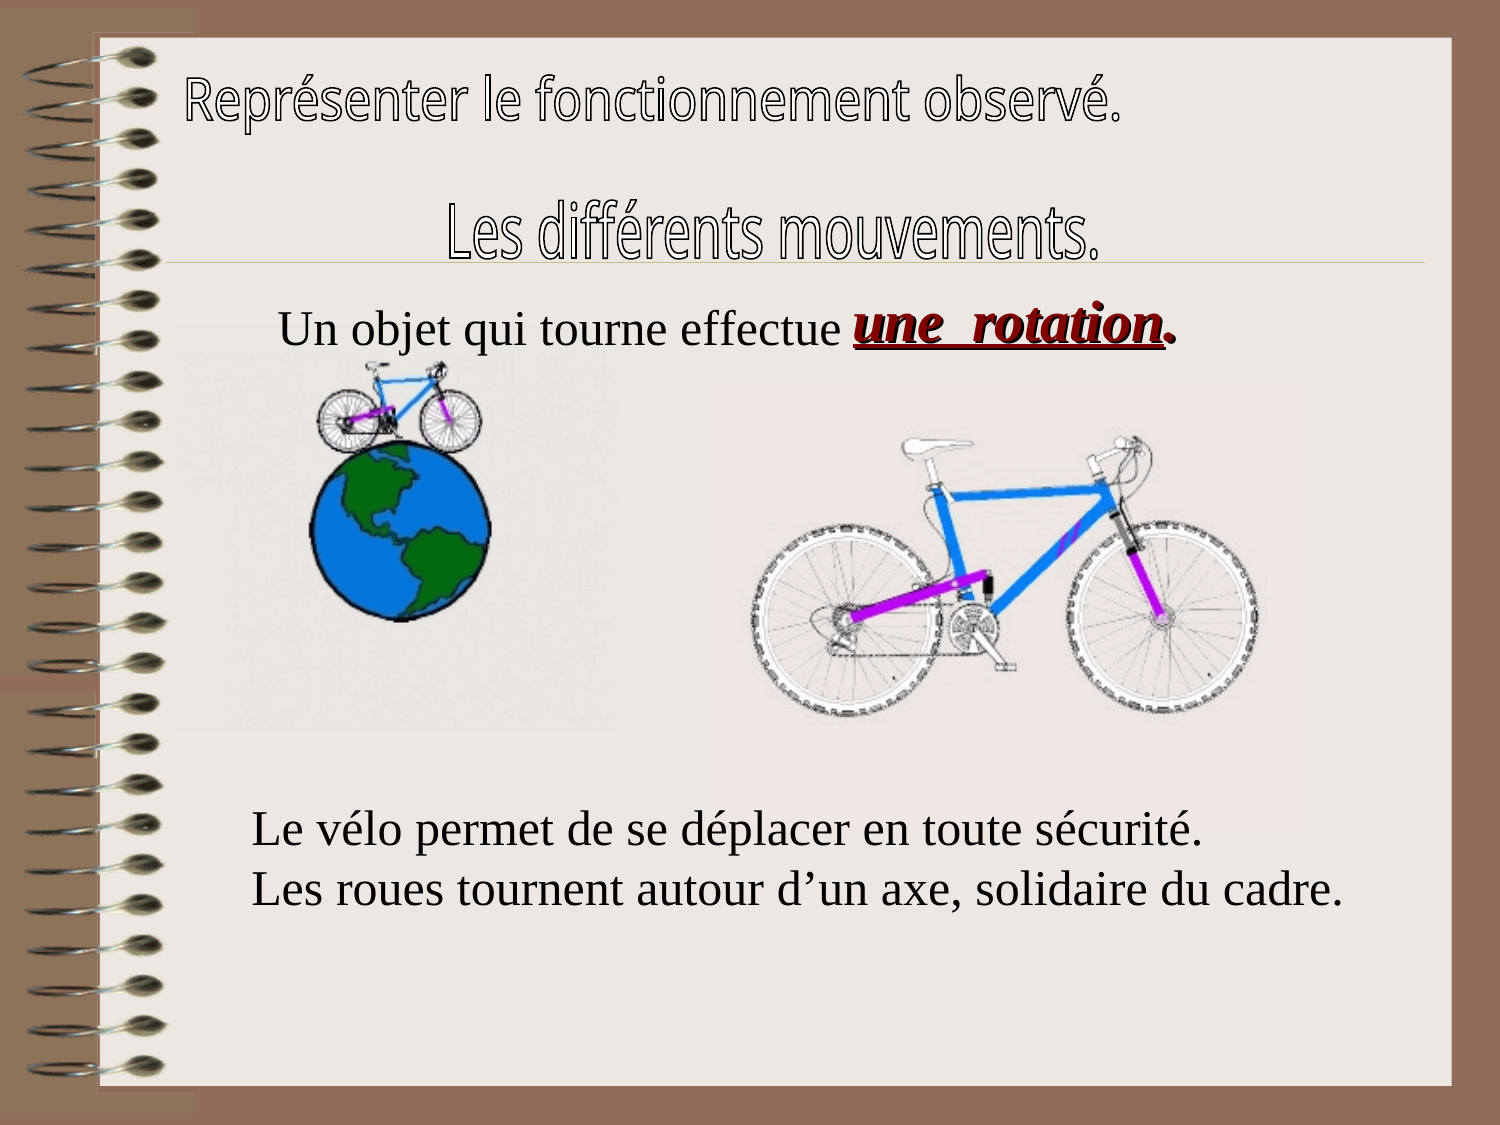

Représenter le fonctionnement observé.
Les différents mouvements.
une rotation.
Un objet qui tourne effectue
Le vélo permet de se déplacer en toute sécurité.
Les roues tournent autour d’un axe, solidaire du cadre.